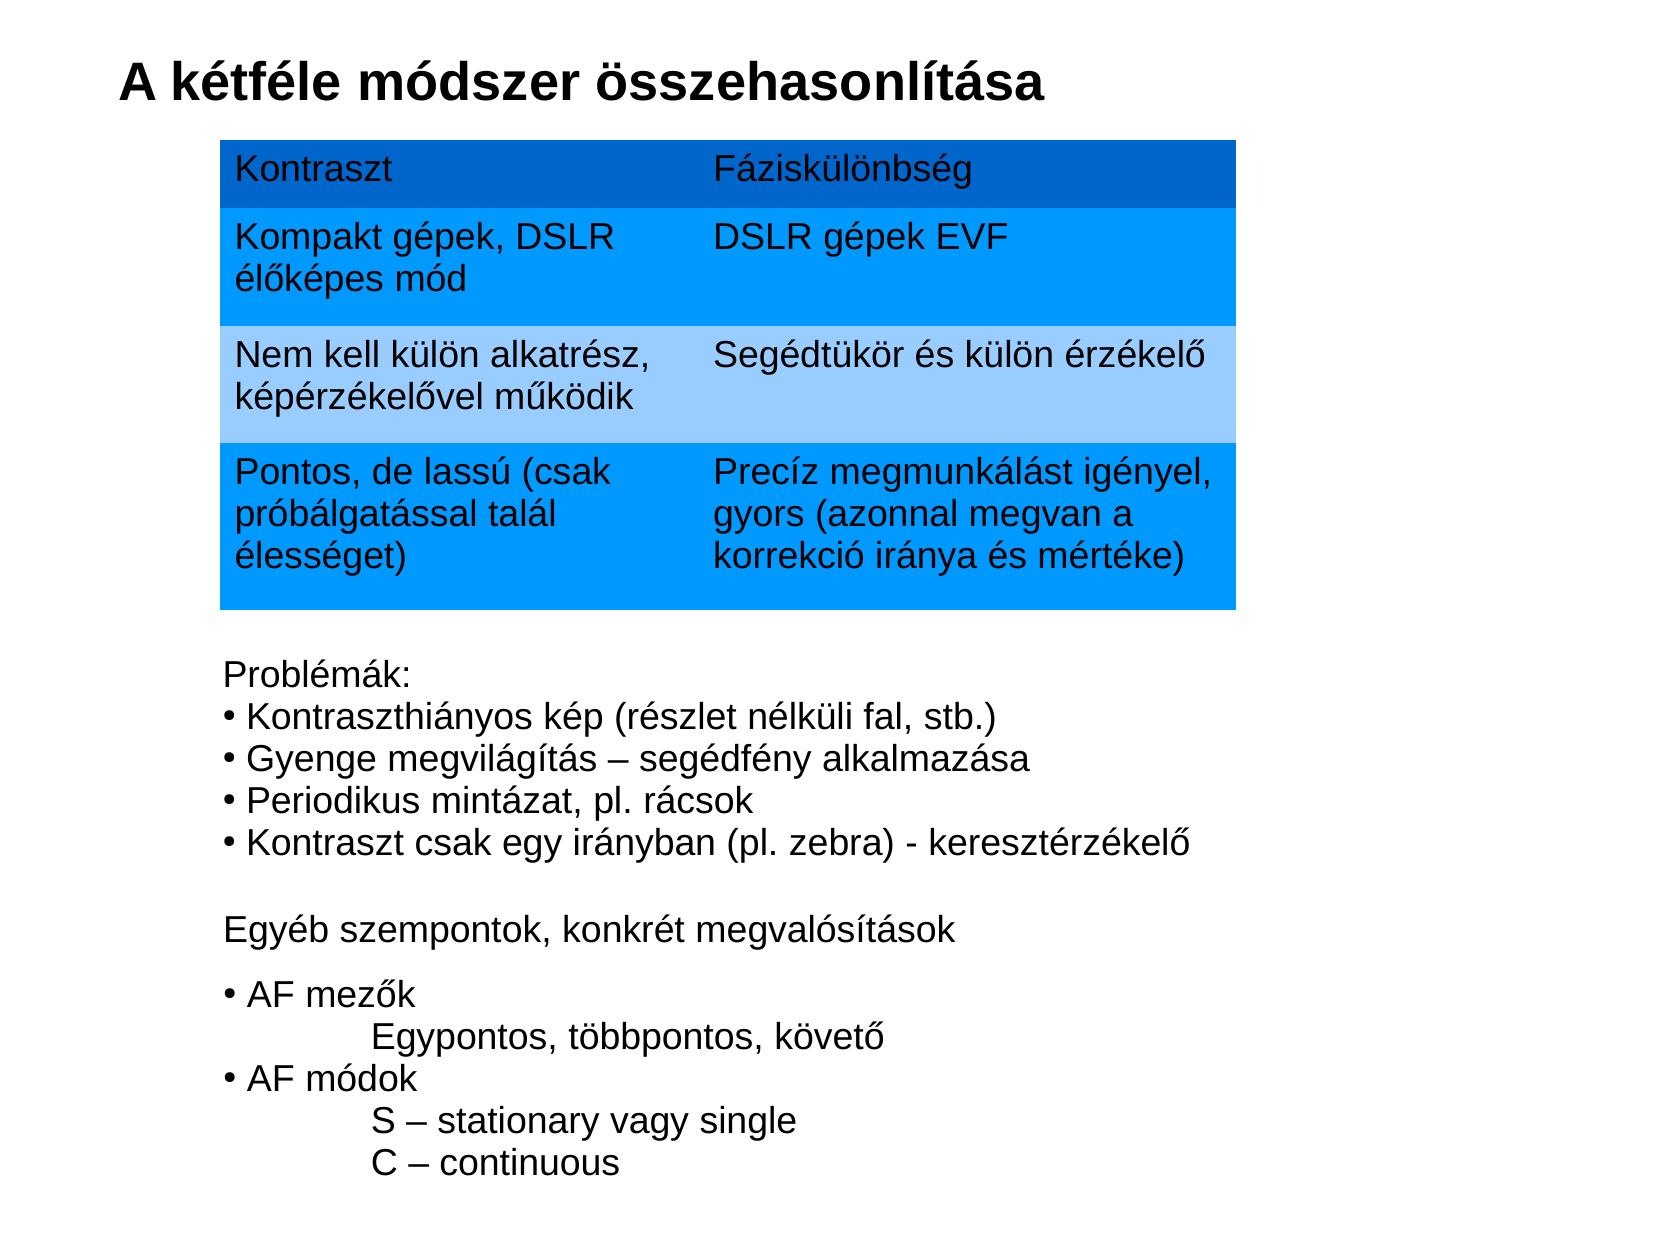

A kétféle módszer összehasonlítása
| Kontraszt | Fáziskülönbség |
| --- | --- |
| Kompakt gépek, DSLR élőképes mód | DSLR gépek EVF |
| Nem kell külön alkatrész, képérzékelővel működik | Segédtükör és külön érzékelő |
| Pontos, de lassú (csak próbálgatással talál élességet) | Precíz megmunkálást igényel, gyors (azonnal megvan a korrekció iránya és mértéke) |
Problémák:
 Kontraszthiányos kép (részlet nélküli fal, stb.)
 Gyenge megvilágítás – segédfény alkalmazása
 Periodikus mintázat, pl. rácsok
 Kontraszt csak egy irányban (pl. zebra) - keresztérzékelő
Egyéb szempontok, konkrét megvalósítások
 AF mezők
		Egypontos, többpontos, követő
 AF módok
		S – stationary vagy single
		C – continuous